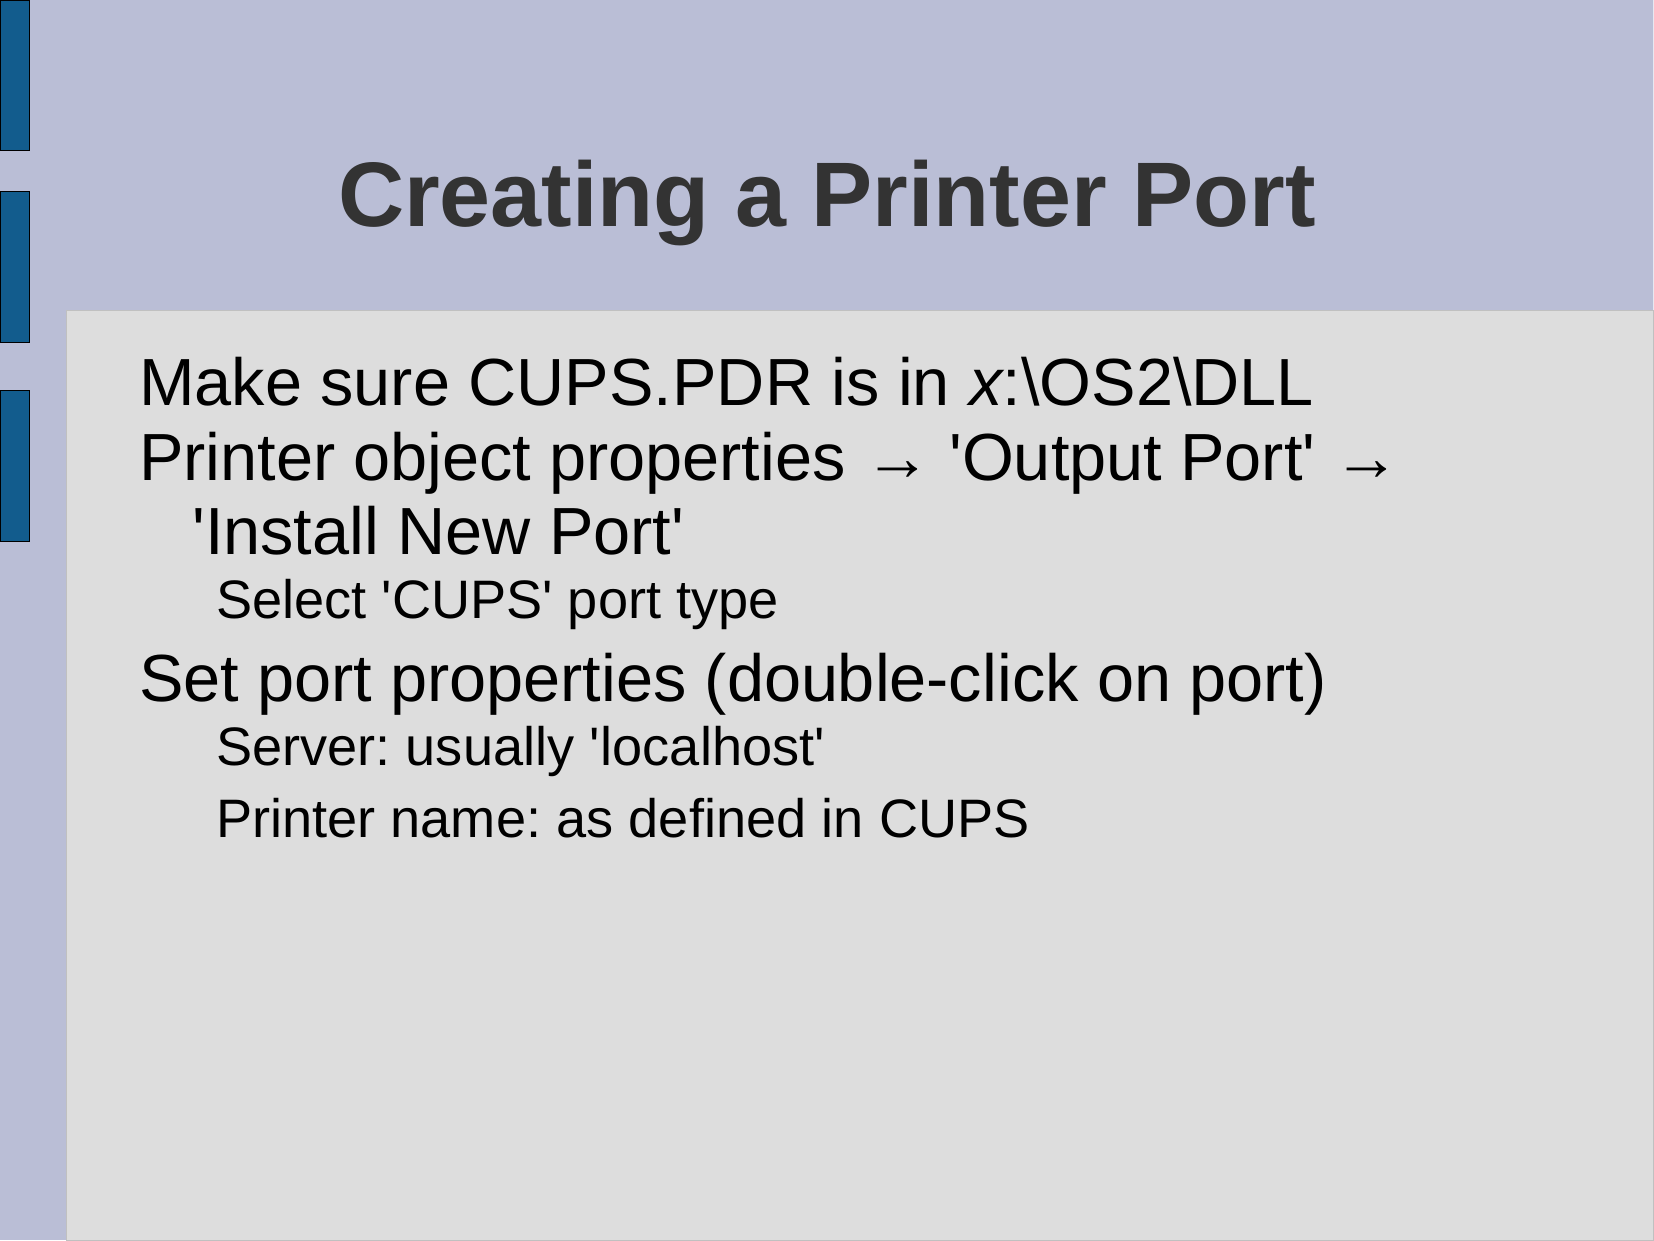

# Creating a Printer Port
Make sure CUPS.PDR is in x:\OS2\DLL
Printer object properties → 'Output Port' → 'Install New Port'
Select 'CUPS' port type
Set port properties (double-click on port)
Server: usually 'localhost'
Printer name: as defined in CUPS